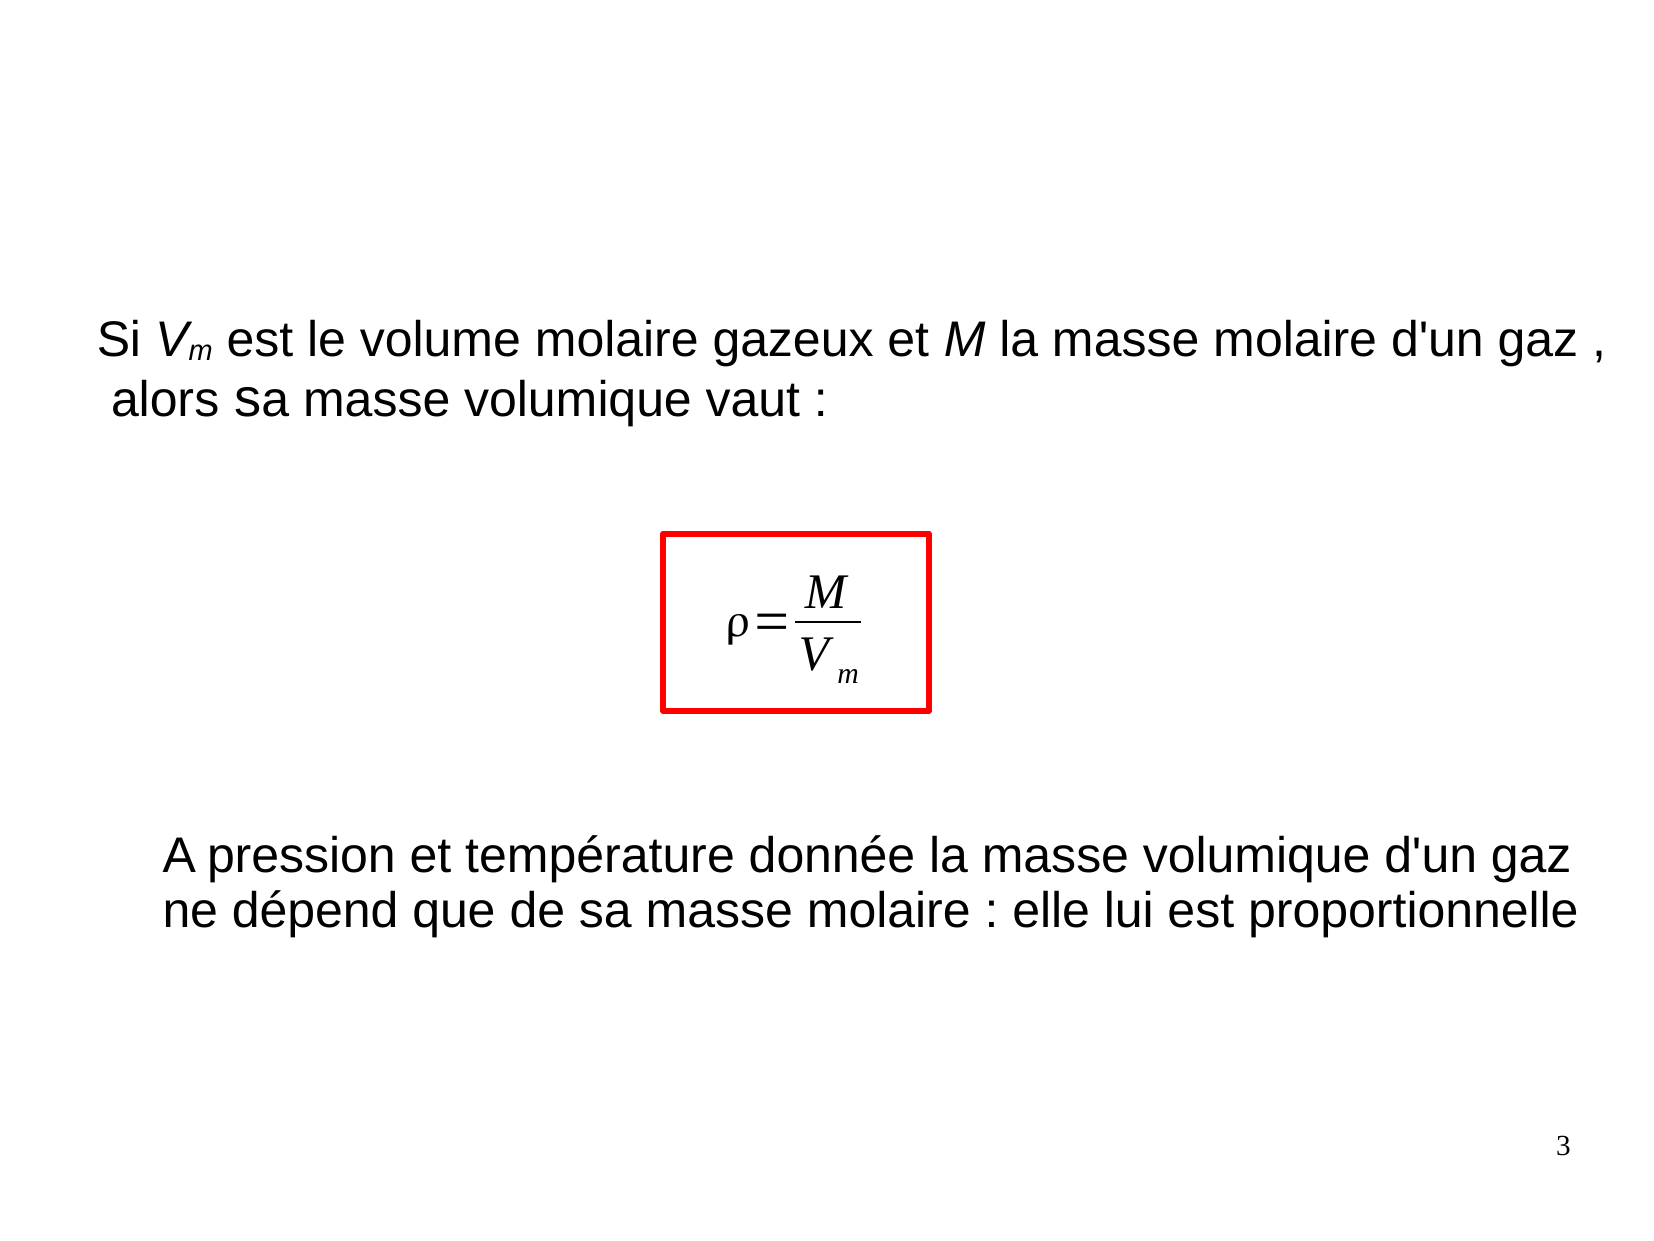

Si Vm est le volume molaire gazeux et M la masse molaire d'un gaz ,
 alors sa masse volumique vaut :
A pression et température donnée la masse volumique d'un gaz
ne dépend que de sa masse molaire : elle lui est proportionnelle
3